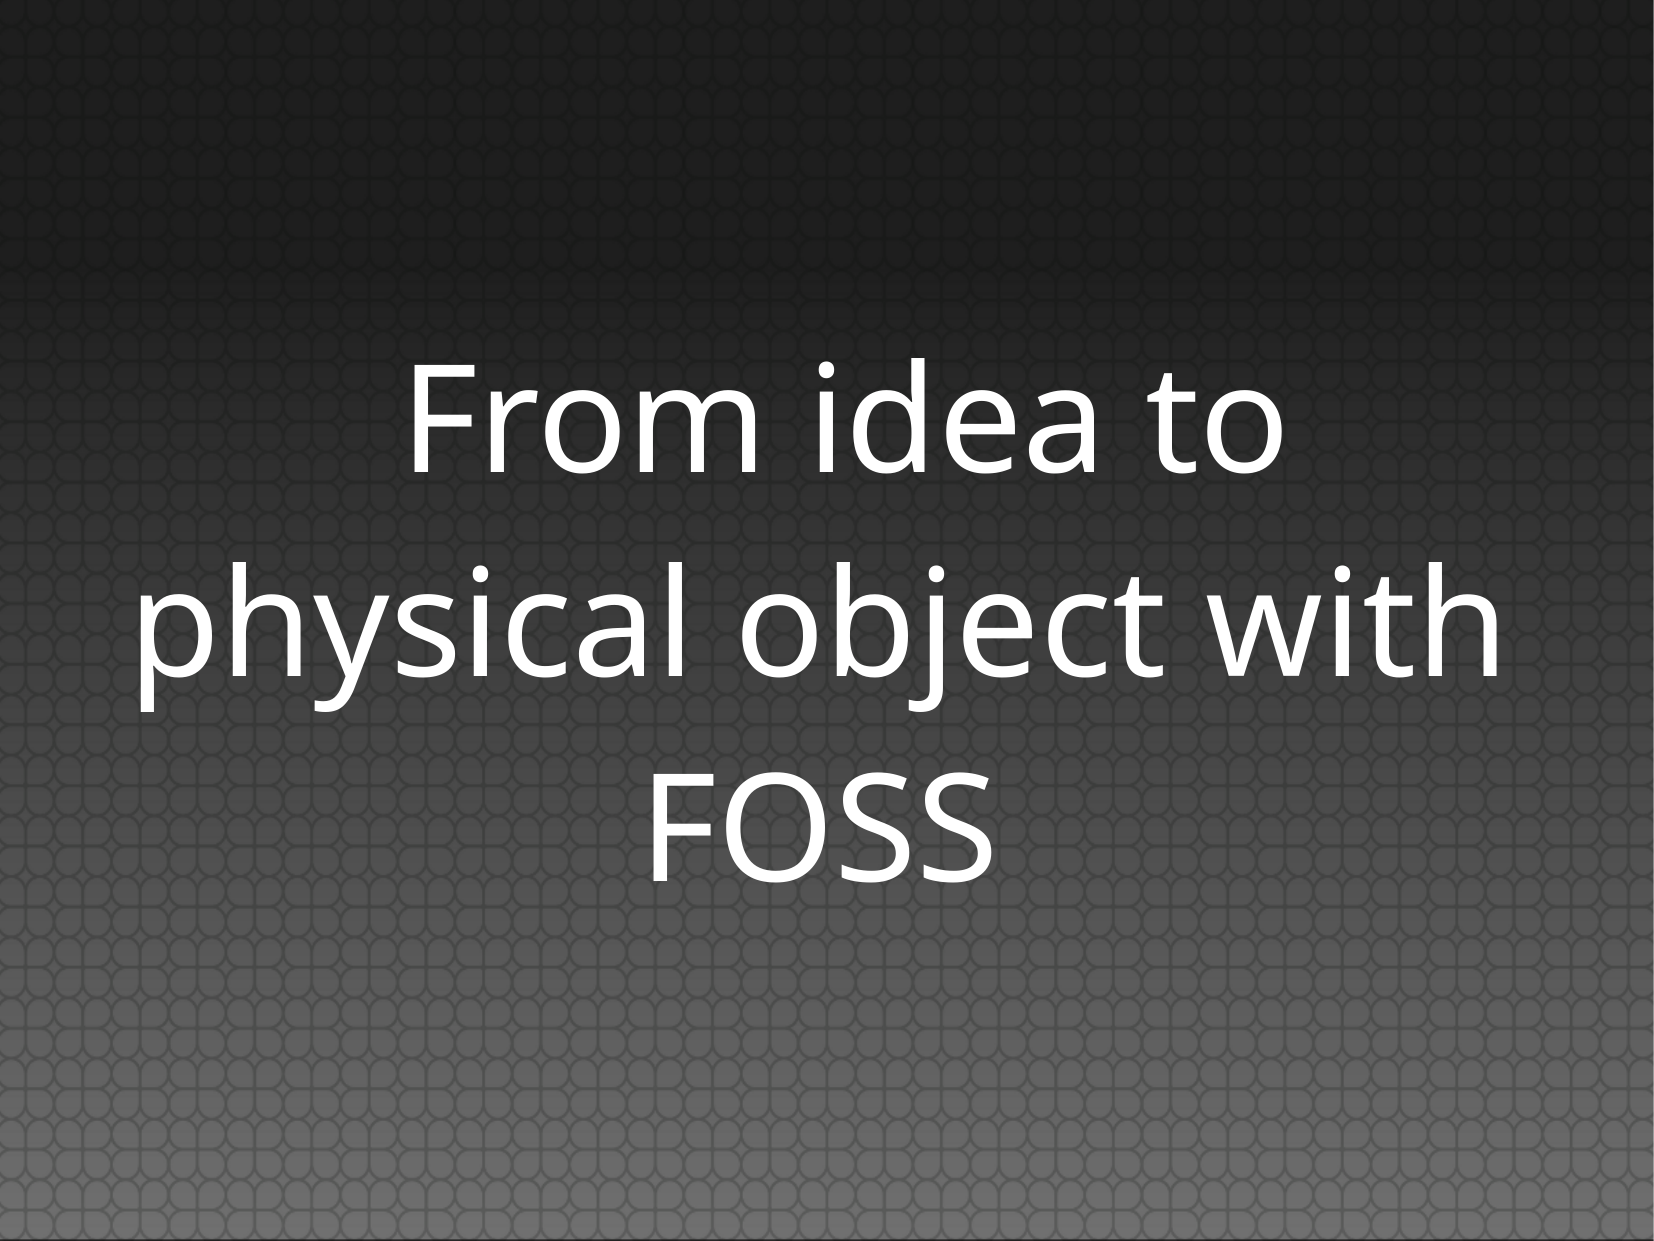

# From idea to physical object with FOSS